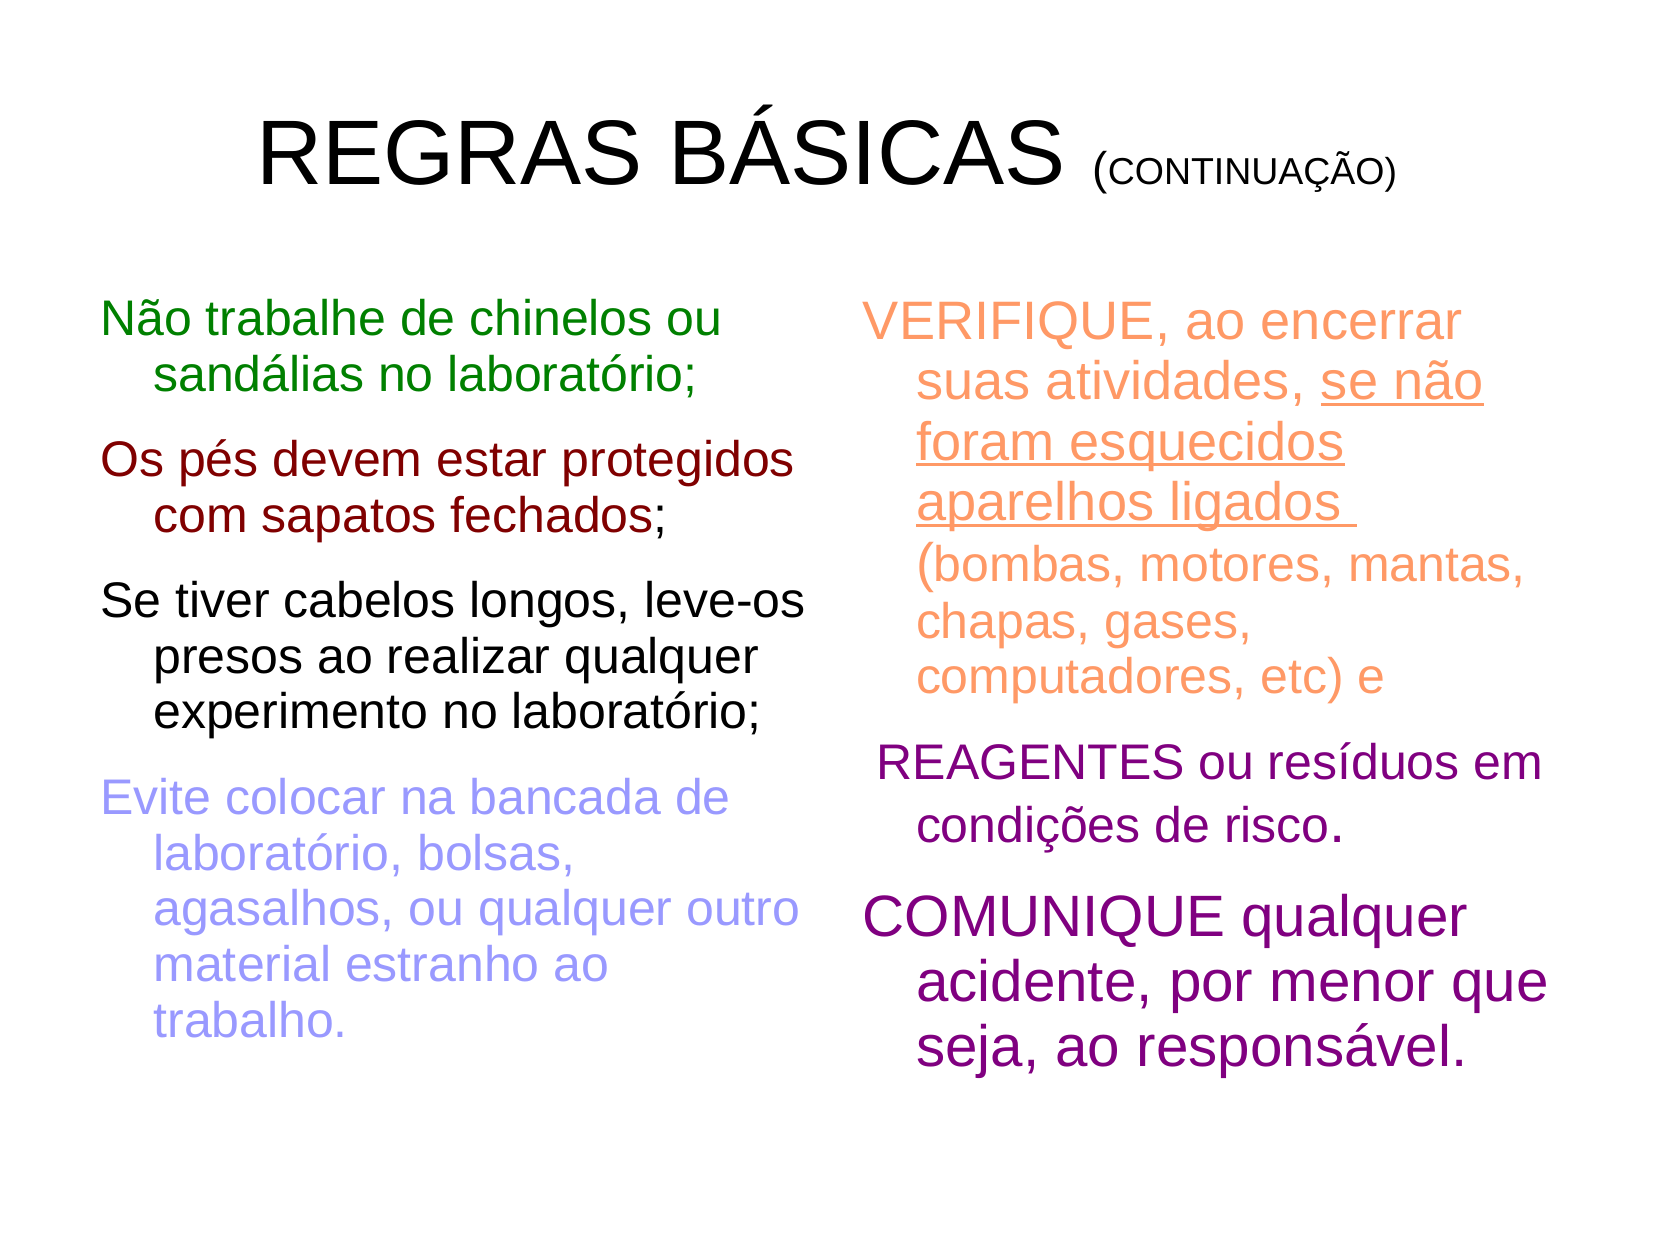

# REGRAS BÁSICAS (CONTINUAÇÃO)
Não trabalhe de chinelos ou sandálias no laboratório;
Os pés devem estar protegidos com sapatos fechados;
Se tiver cabelos longos, leve-os presos ao realizar qualquer experimento no laboratório;
Evite colocar na bancada de laboratório, bolsas, agasalhos, ou qualquer outro material estranho ao trabalho.
VERIFIQUE, ao encerrar suas atividades, se não foram esquecidos aparelhos ligados (bombas, motores, mantas, chapas, gases, computadores, etc) e
 REAGENTES ou resíduos em condições de risco.
COMUNIQUE qualquer acidente, por menor que seja, ao responsável.